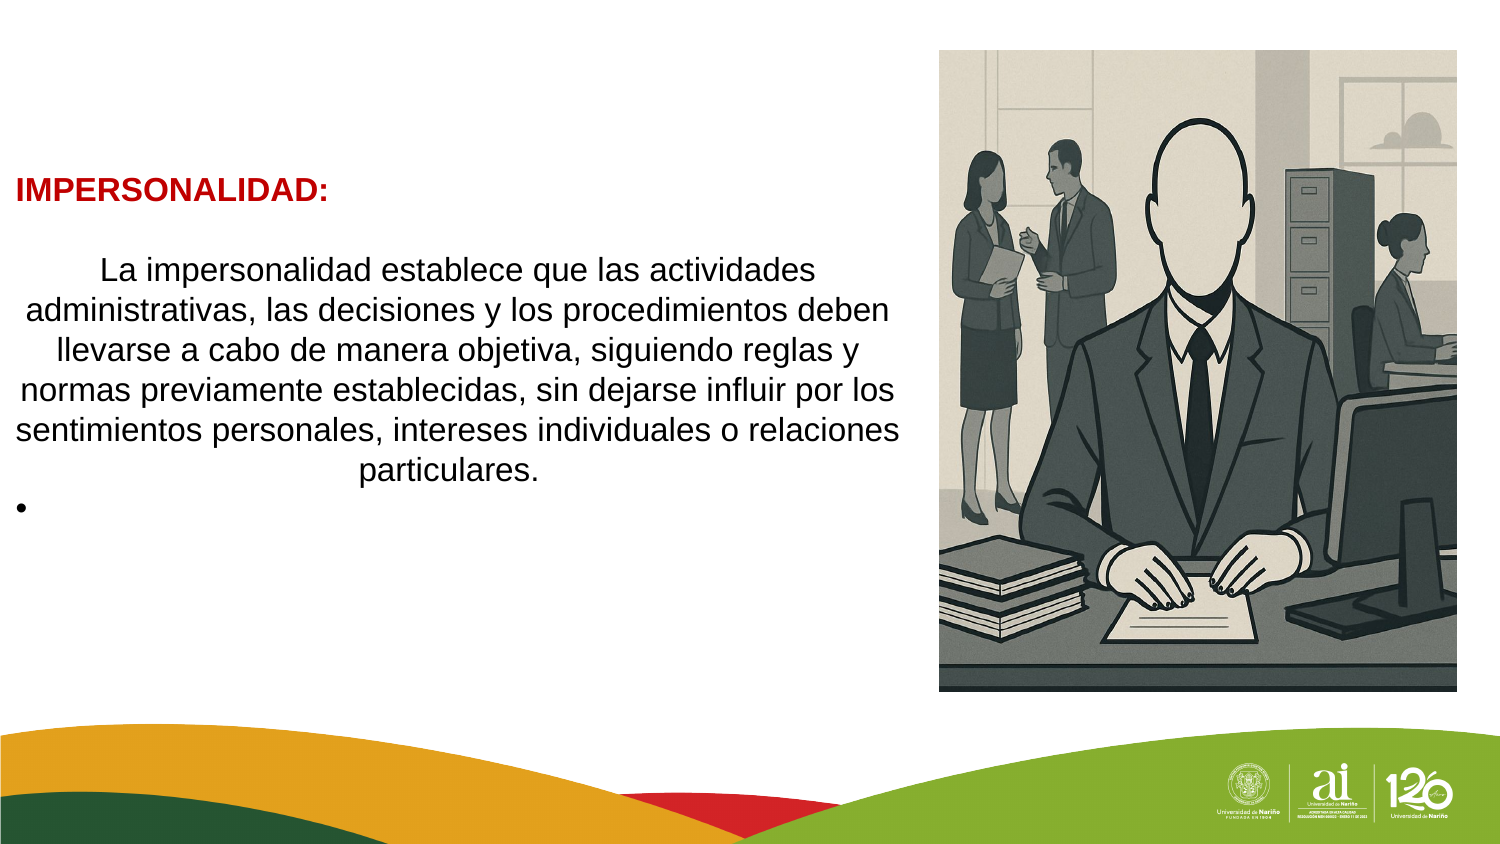

IMPERSONALIDAD:
La impersonalidad establece que las actividades administrativas, las decisiones y los procedimientos deben llevarse a cabo de manera objetiva, siguiendo reglas y normas previamente establecidas, sin dejarse influir por los sentimientos personales, intereses individuales o relaciones particulares.